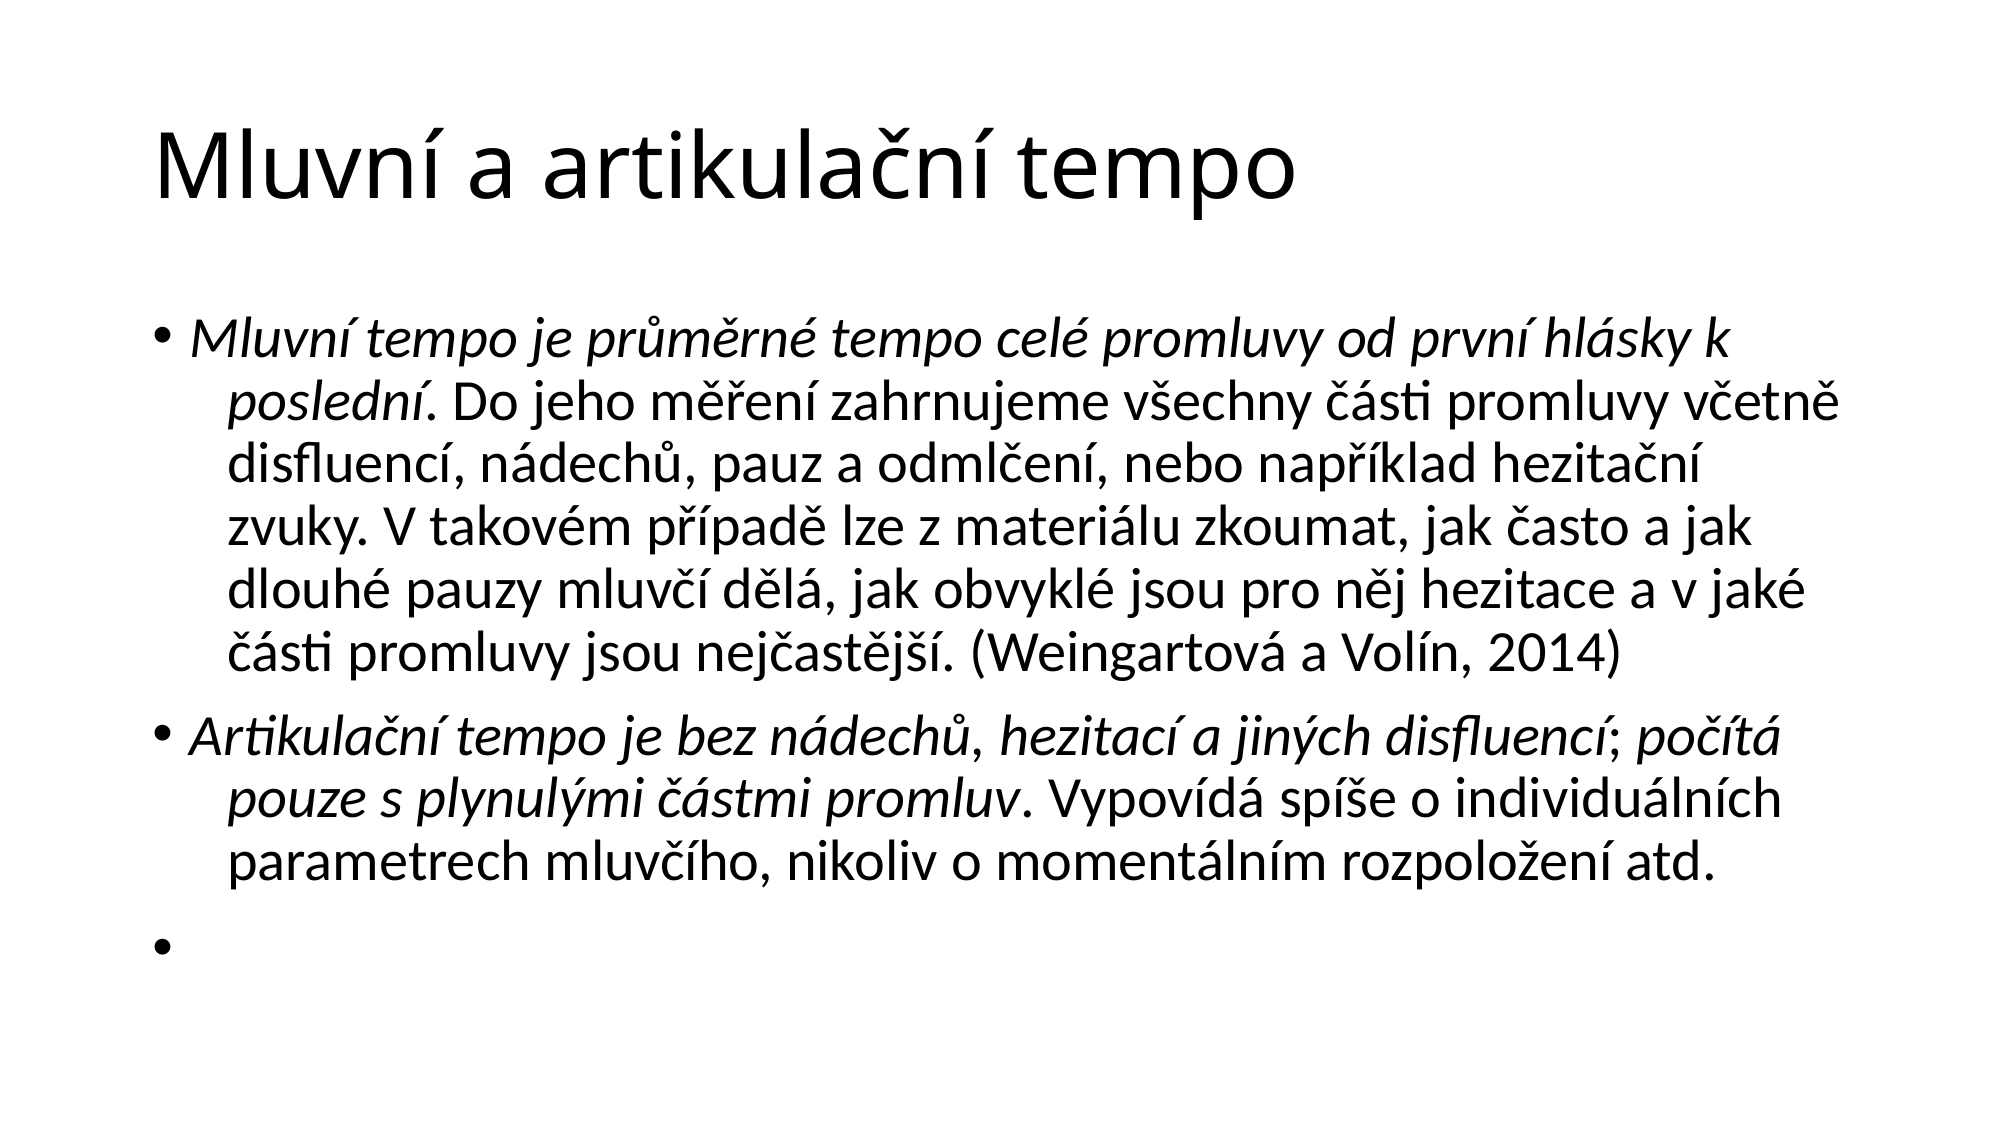

# Mluvní a artikulační tempo
Mluvní tempo je průměrné tempo celé promluvy od první hlásky k poslední. Do jeho měření zahrnujeme všechny části promluvy včetně disfluencí, nádechů, pauz a odmlčení, nebo například hezitační zvuky. V takovém případě lze z materiálu zkoumat, jak často a jak dlouhé pauzy mluvčí dělá, jak obvyklé jsou pro něj hezitace a v jaké části promluvy jsou nejčastější. (Weingartová a Volín, 2014)
Artikulační tempo je bez nádechů, hezitací a jiných disfluencí; počítá pouze s plynulými částmi promluv. Vypovídá spíše o individuálních parametrech mluvčího, nikoliv o momentálním rozpoložení atd.